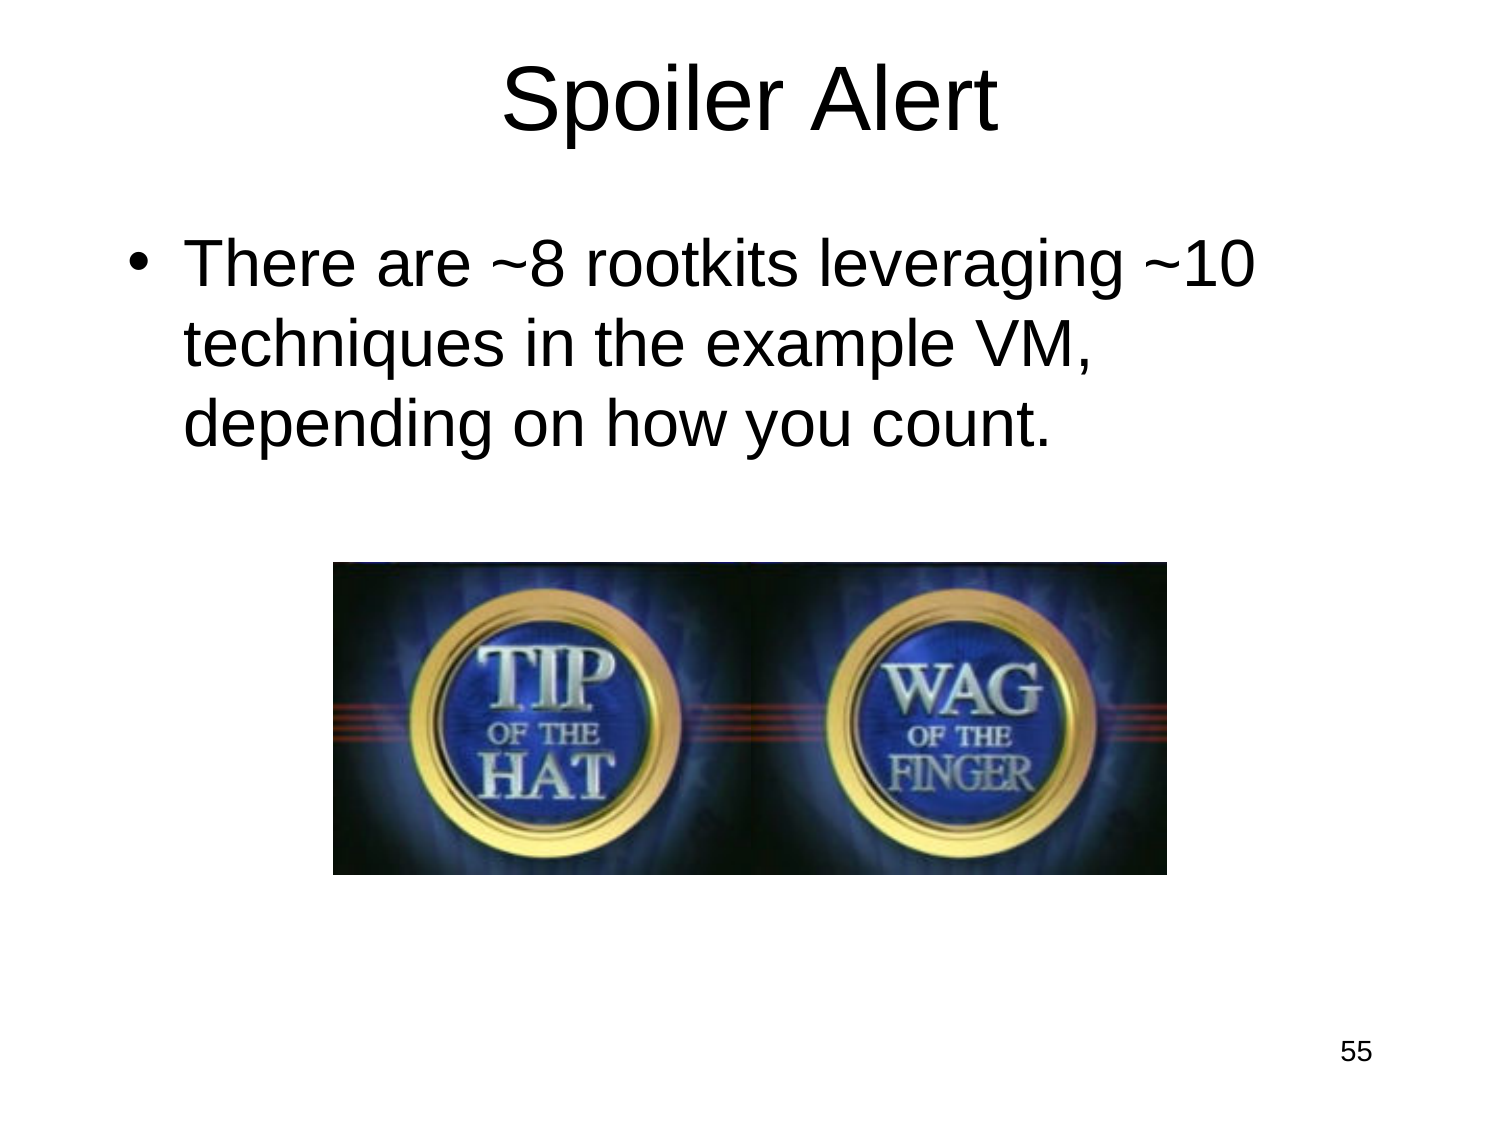

# Spoiler Alert
There are ~8 rootkits leveraging ~10 techniques in the example VM, depending on how you count.